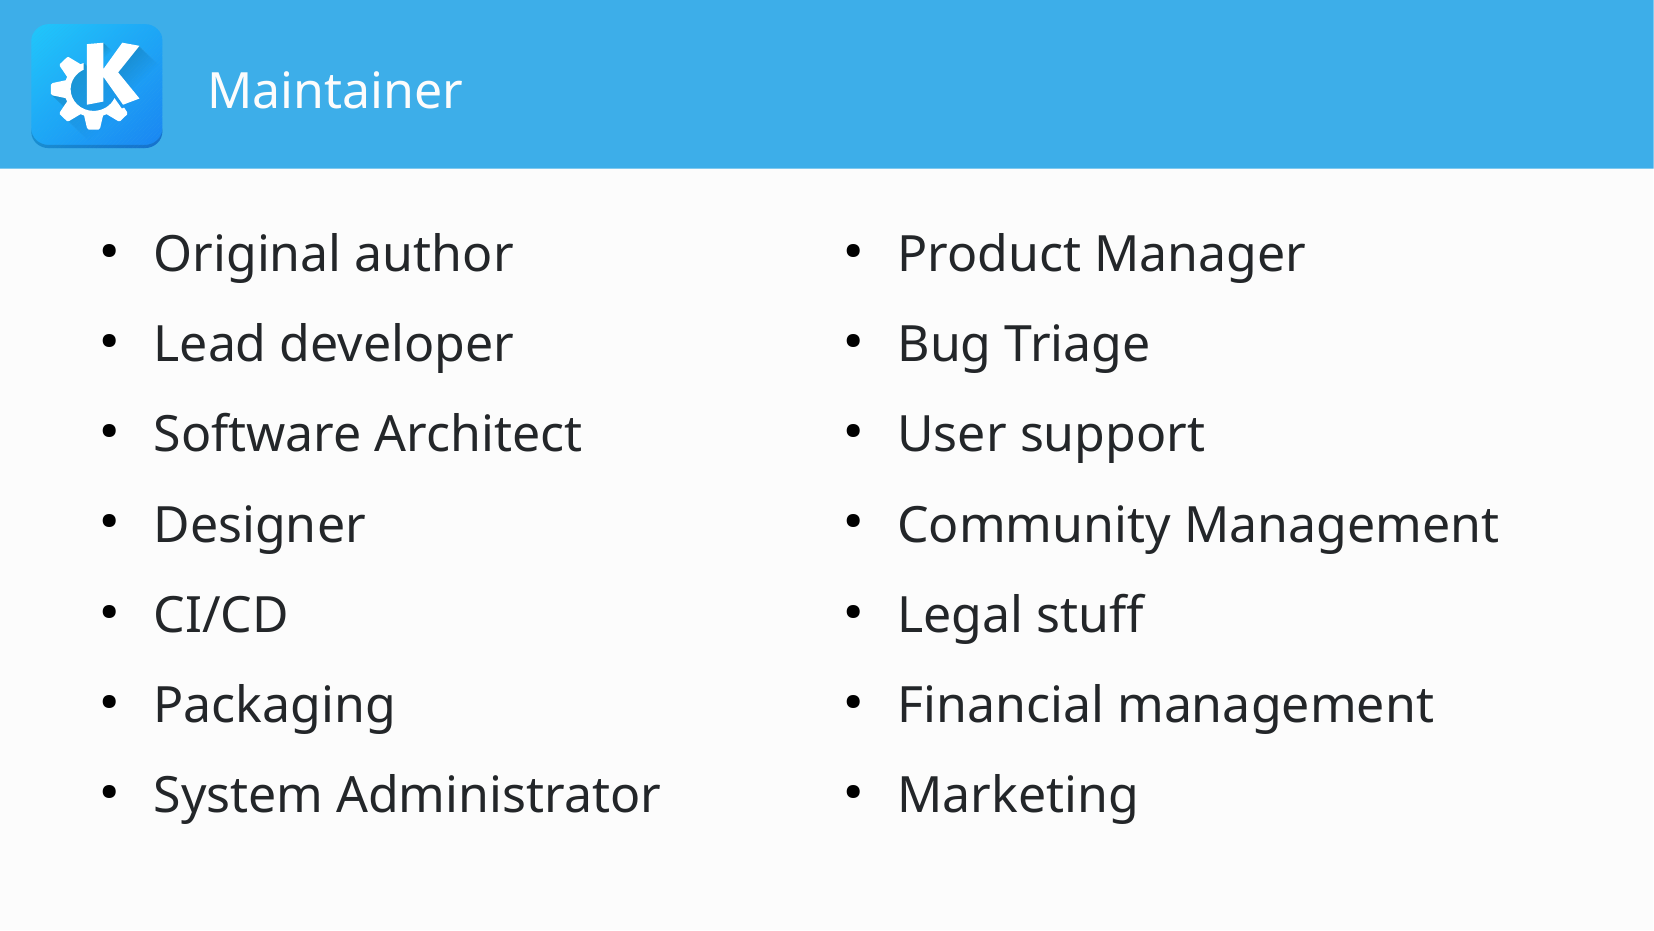

# Maintainer
Original author
Lead developer
Software Architect
Designer
CI/CD
Packaging
System Administrator
Product Manager
Bug Triage
User support
Community Management
Legal stuff
Financial management
Marketing